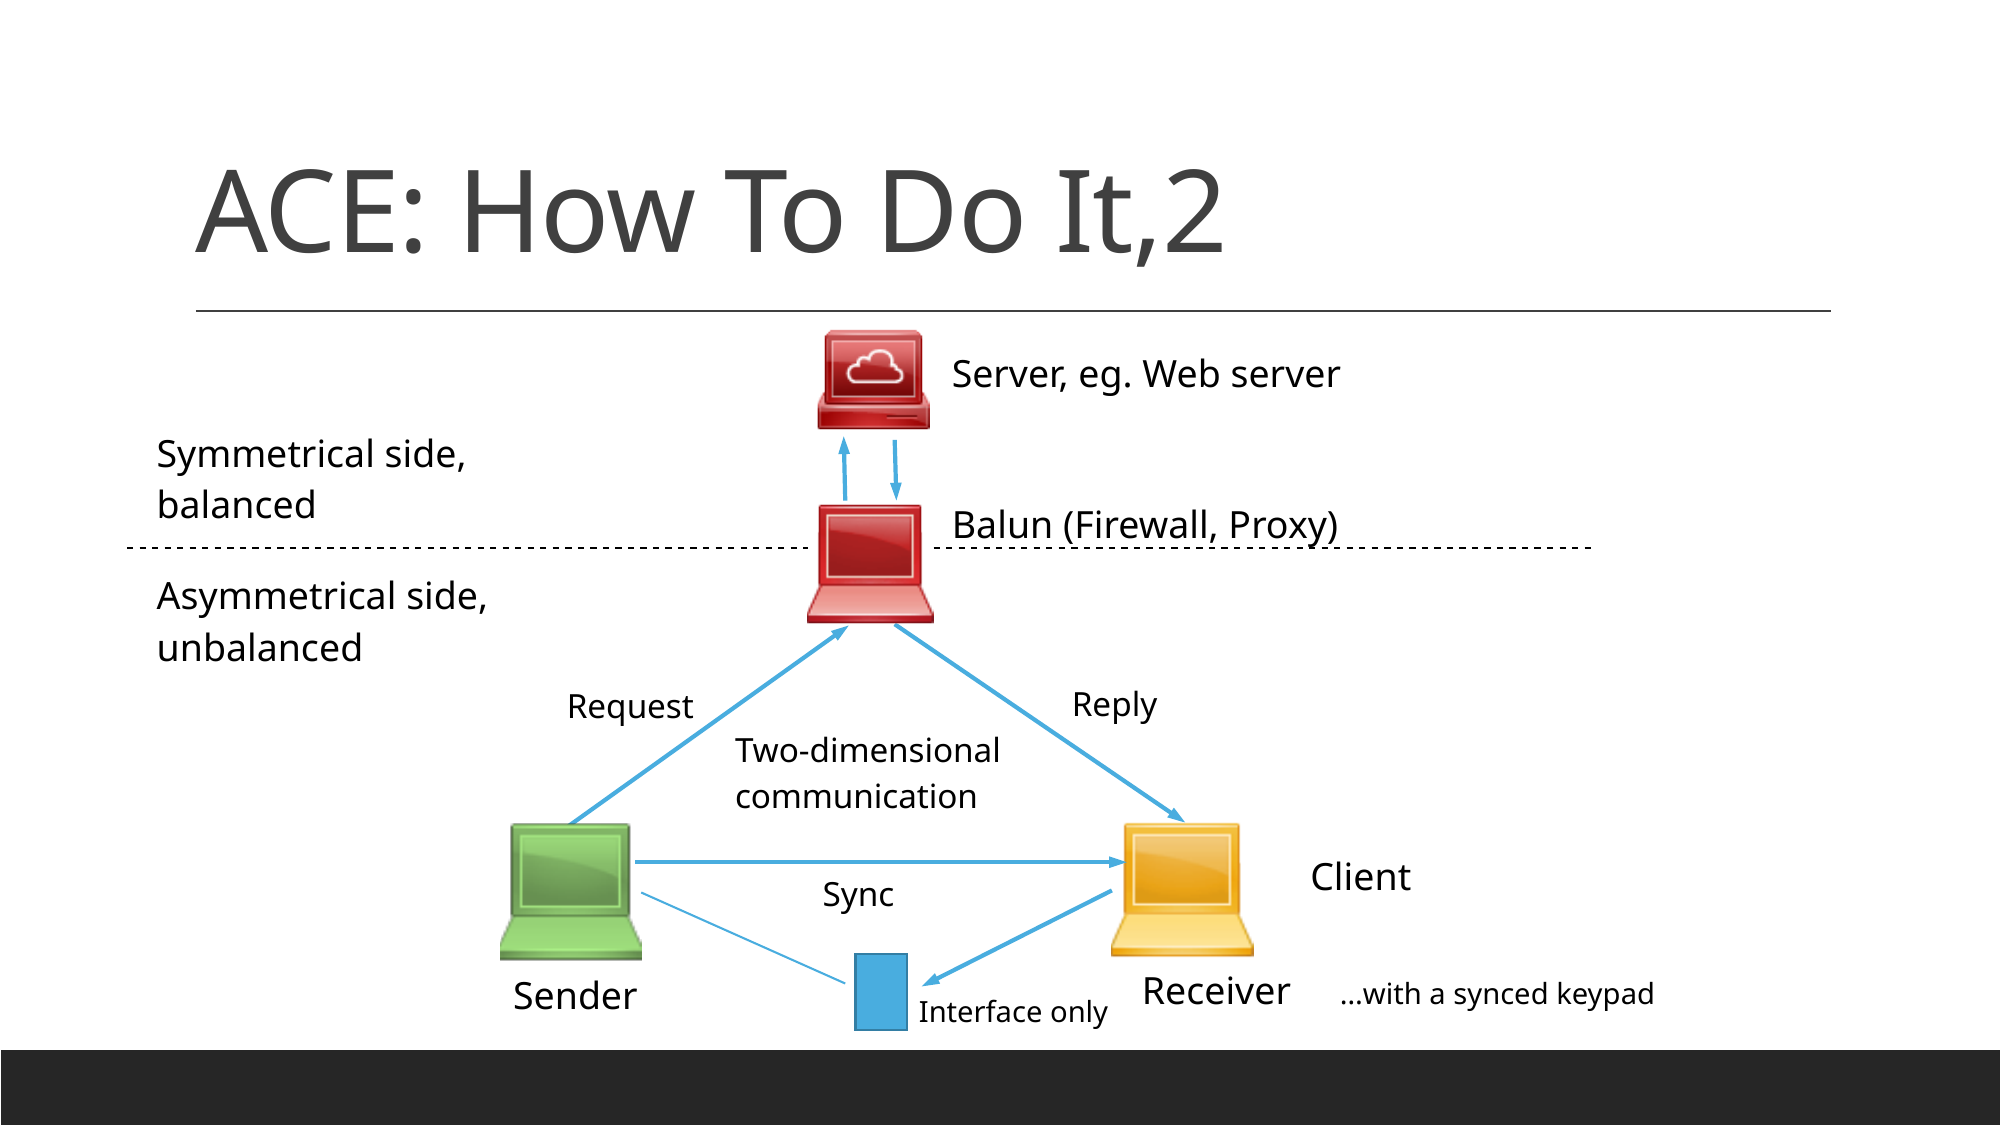

# ACE: How To Do It,2
Server, eg. Web server
Symmetrical side, balanced
Balun (Firewall, Proxy)
Asymmetrical side, unbalanced
Reply
Request
Two-dimensional communication
Client
Sync
Receiver …with a synced keypad
Sender
Interface only